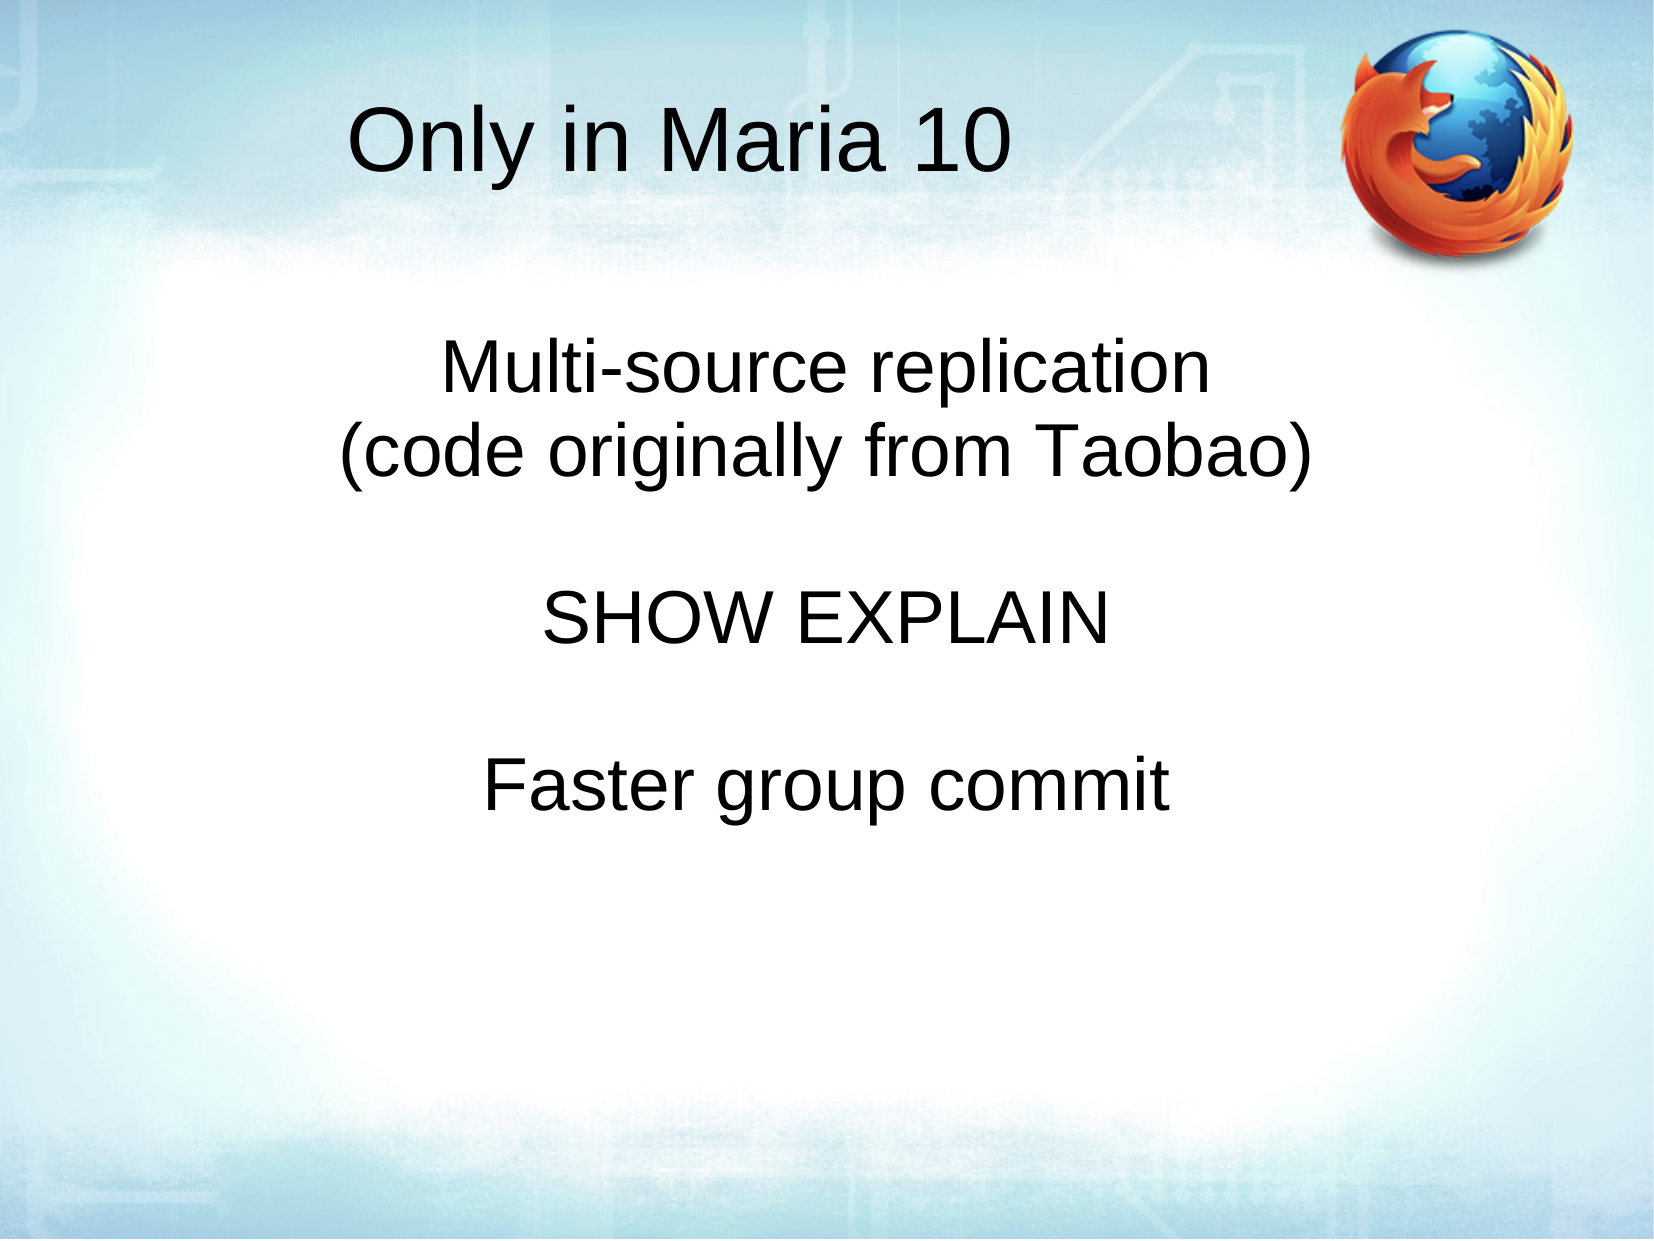

# Only in Maria 10
Multi-source replication
(code originally from Taobao)
SHOW EXPLAIN
Faster group commit